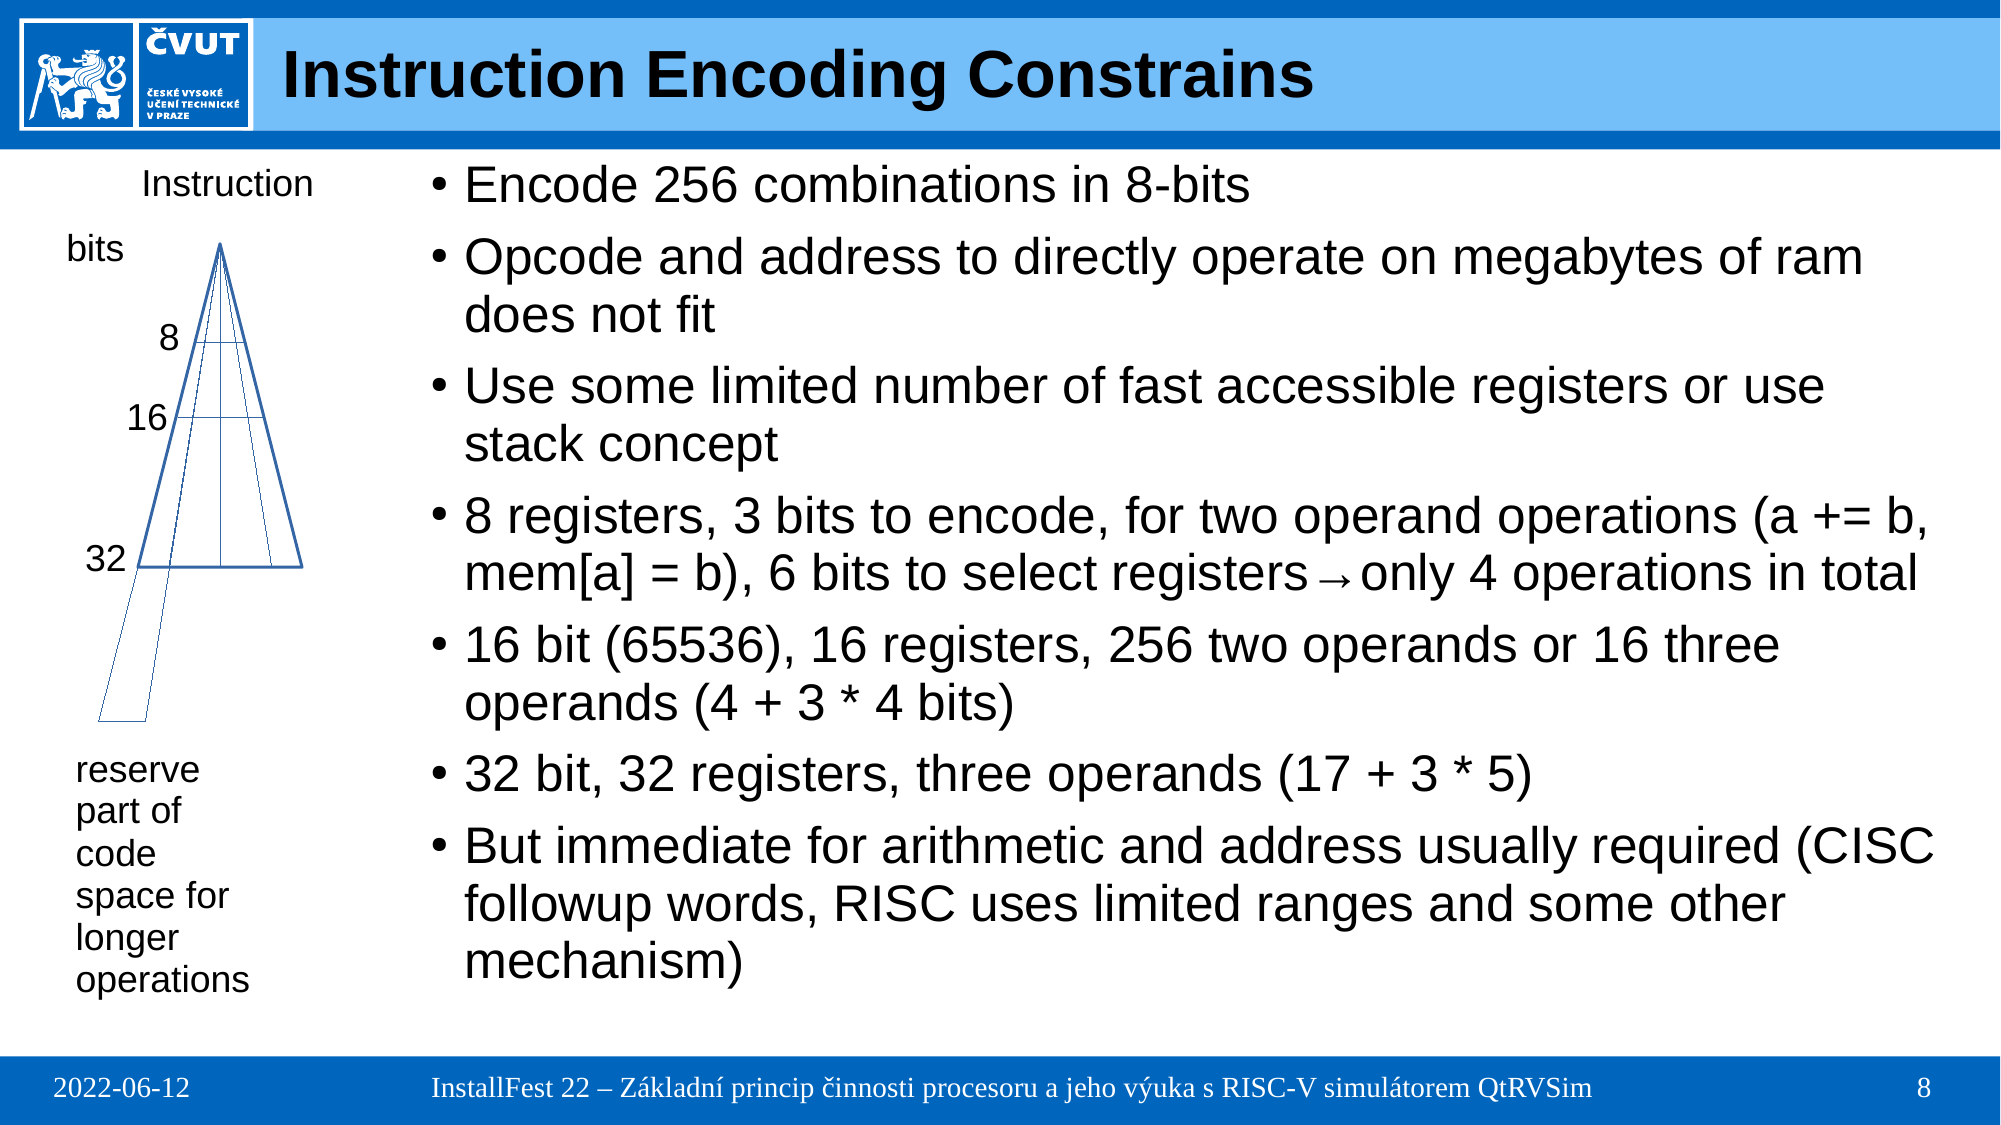

# Instruction Encoding Constrains
Instruction
Encode 256 combinations in 8-bits
Opcode and address to directly operate on megabytes of ram does not fit
Use some limited number of fast accessible registers or use stack concept
8 registers, 3 bits to encode, for two operand operations (a += b, mem[a] = b), 6 bits to select registers→only 4 operations in total
16 bit (65536), 16 registers, 256 two operands or 16 three operands (4 + 3 * 4 bits)
32 bit, 32 registers, three operands (17 + 3 * 5)
But immediate for arithmetic and address usually required (CISC followup words, RISC uses limited ranges and some other mechanism)
bits
8
16
32
reserve part of code space for longer operations
2022-06-12
InstallFest 22 – Základní princip činnosti procesoru a jeho výuka s RISC-V simulátorem QtRVSim
8